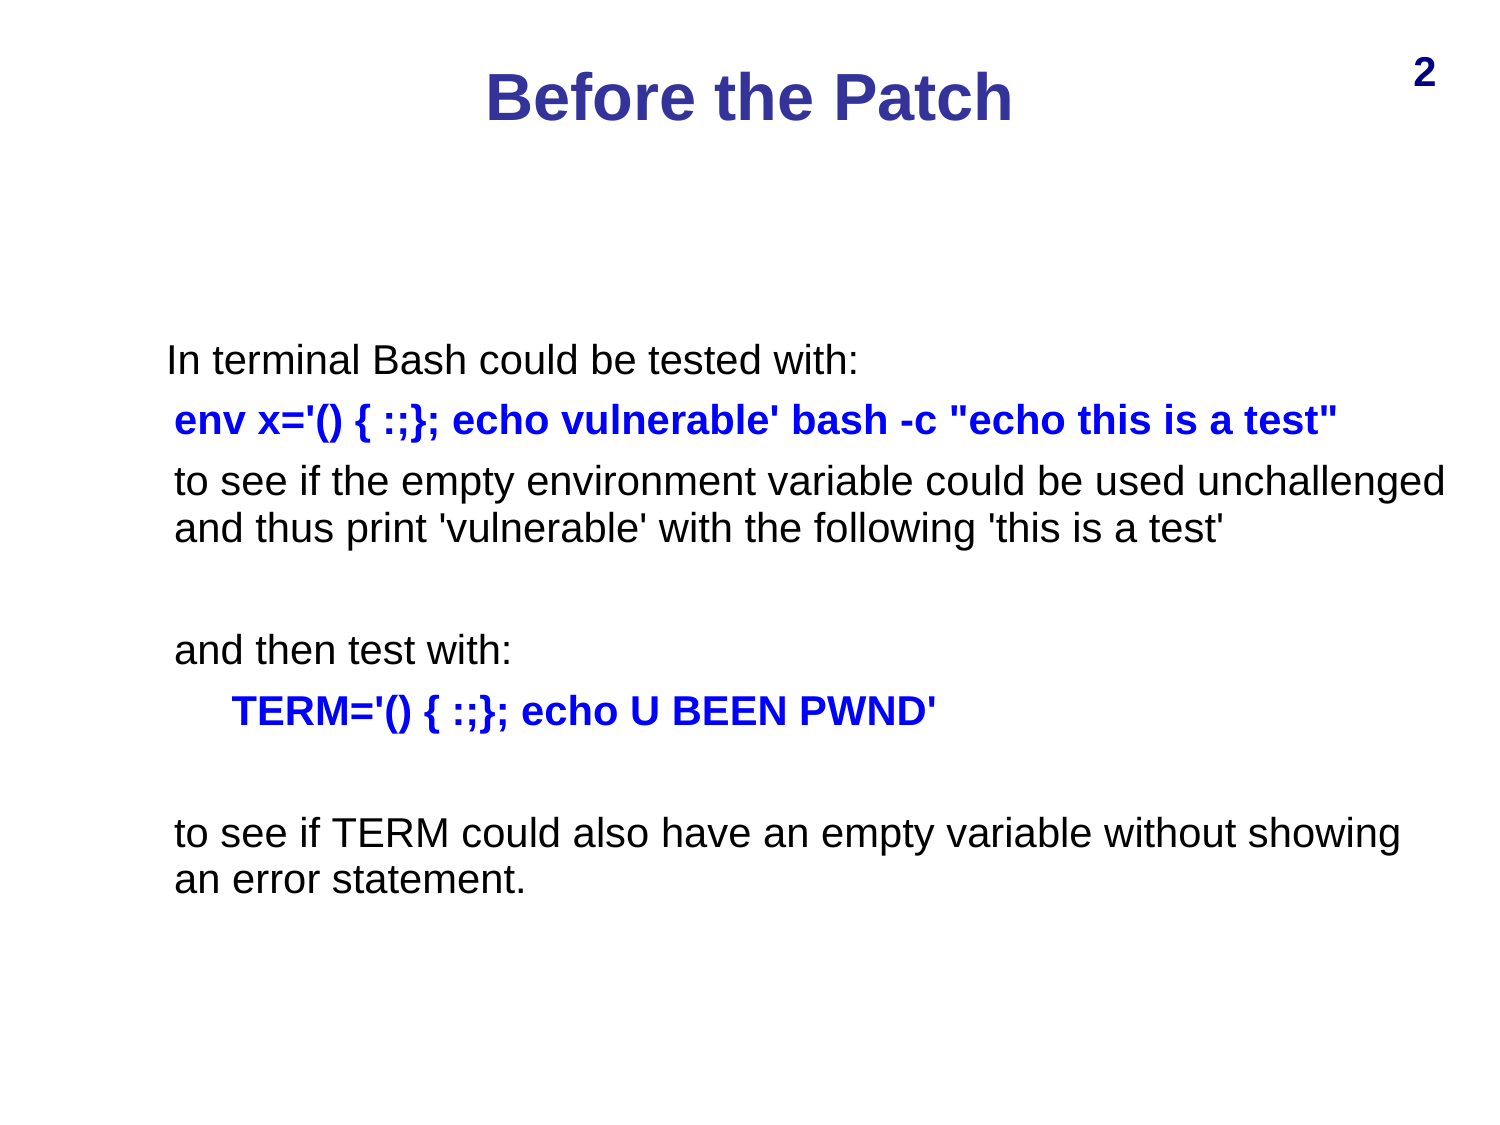

2
# Before the Patch
 In terminal Bash could be tested with:
env x='() { :;}; echo vulnerable' bash -c "echo this is a test"
to see if the empty environment variable could be used unchallenged and thus print 'vulnerable' with the following 'this is a test'
and then test with:
 TERM='() { :;}; echo U BEEN PWND'
to see if TERM could also have an empty variable without showing an error statement.